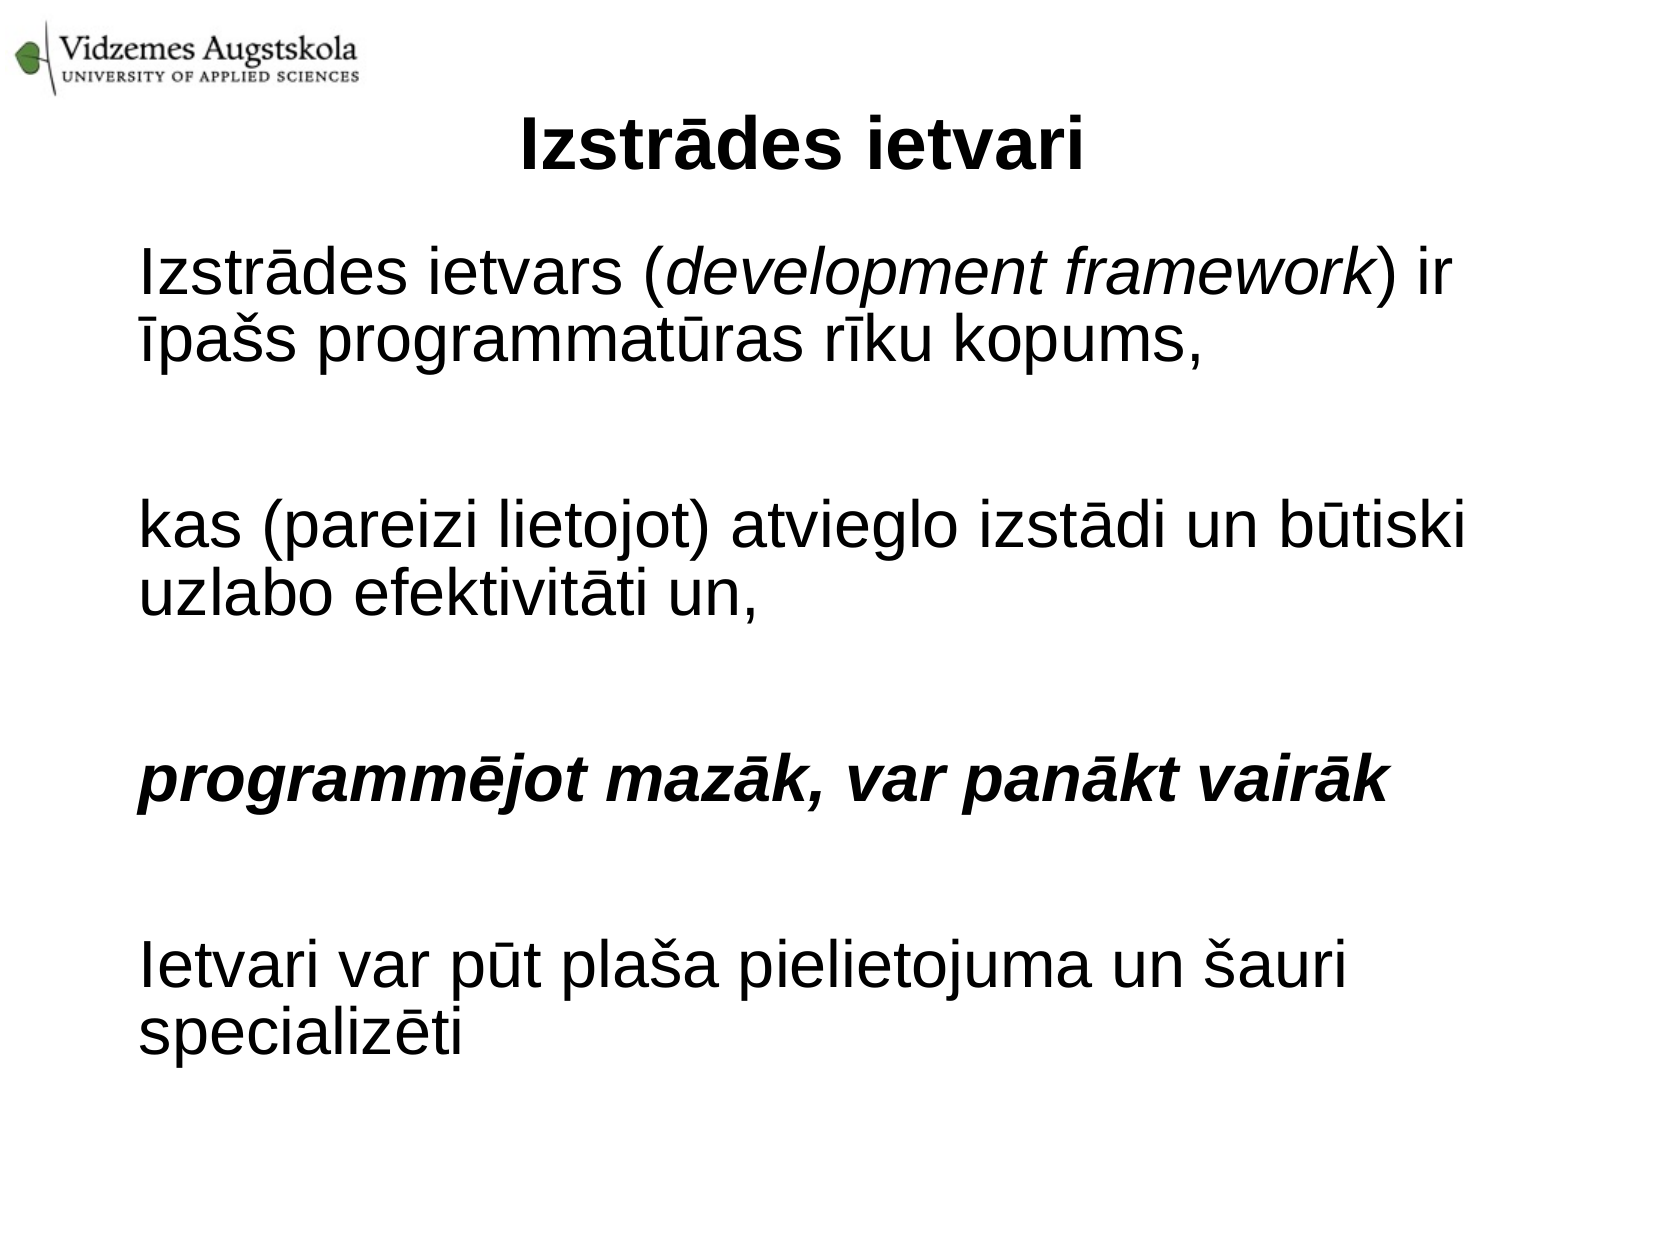

# Izstrādes ietvari
Izstrādes ietvars (development framework) ir īpašs programmatūras rīku kopums,
kas (pareizi lietojot) atvieglo izstādi un būtiski uzlabo efektivitāti un,
programmējot mazāk, var panākt vairāk
Ietvari var pūt plaša pielietojuma un šauri specializēti